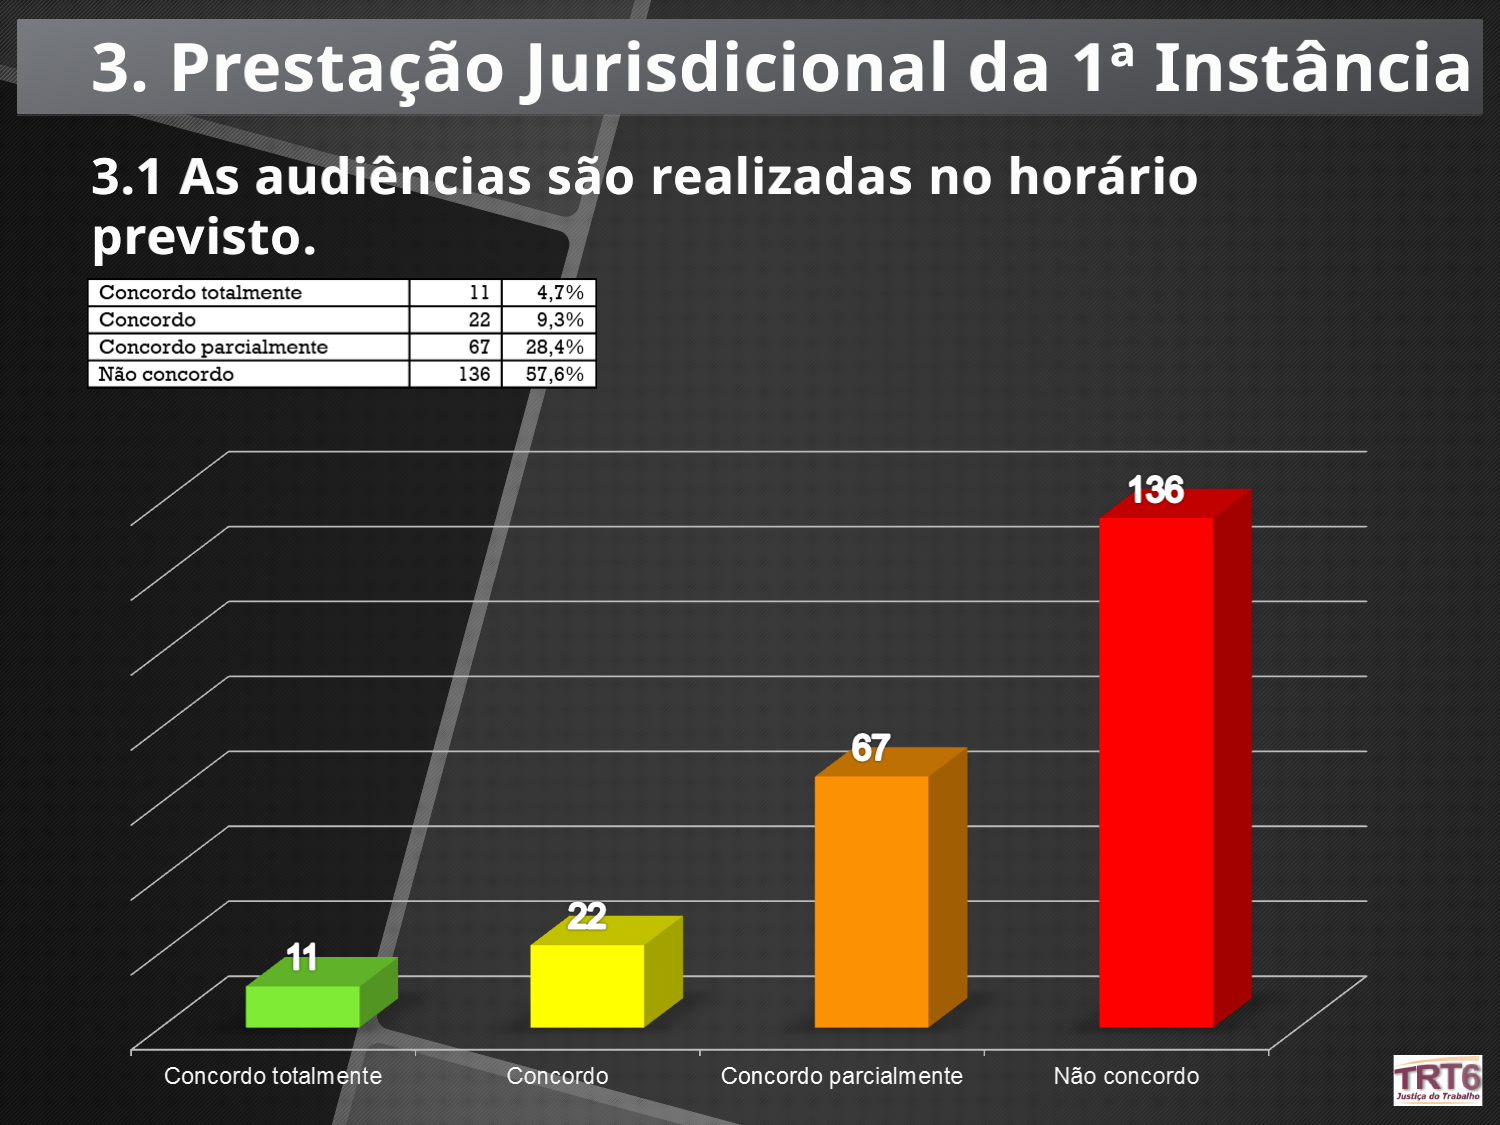

3. Prestação Jurisdicional da 1ª Instância
3.1 As audiências são realizadas no horário previsto.